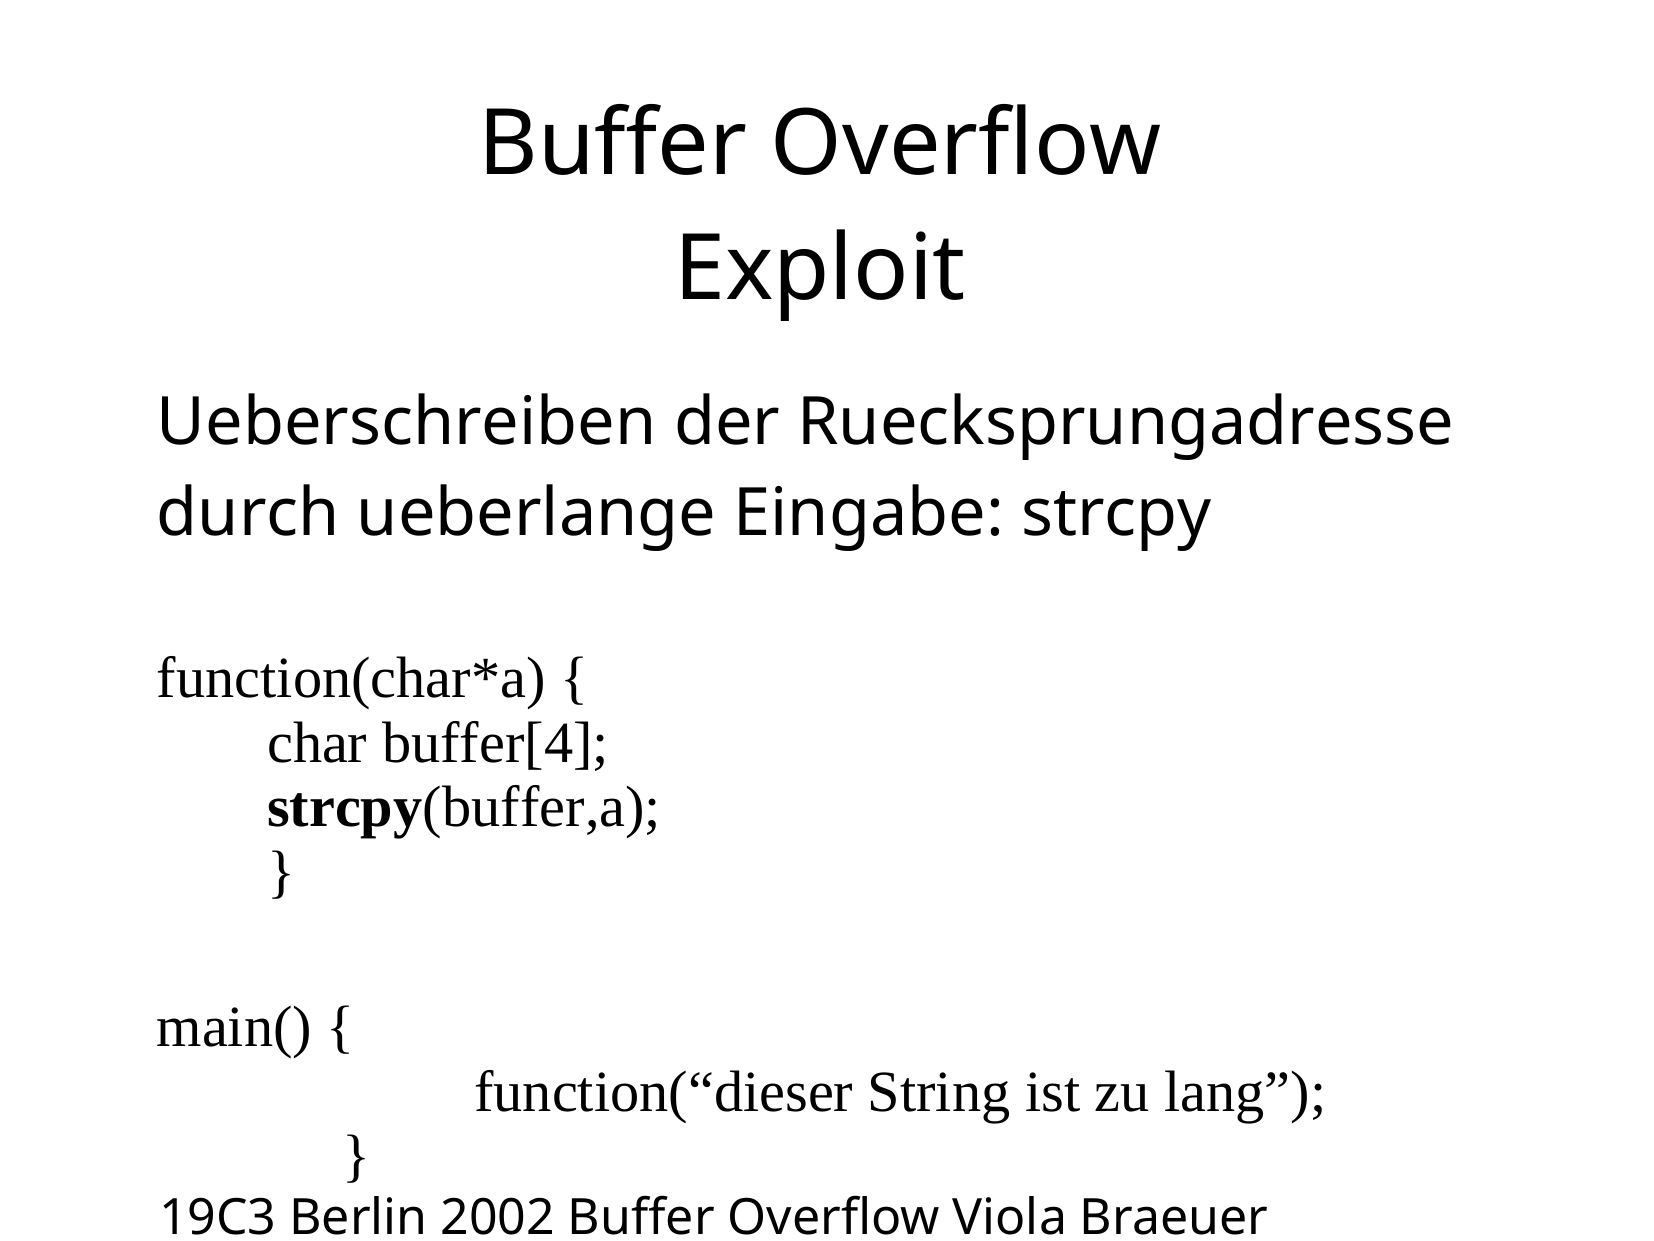

Buffer Overflow
Exploit
Ueberschreiben der Ruecksprungadresse
durch ueberlange Eingabe: strcpy
function(char*a) {
	char buffer[4];
	strcpy(buffer,a);
	}
main() {
	function(“dieser String ist zu lang”);
		}
19C3 Berlin 2002 Buffer Overflow Viola Braeuer